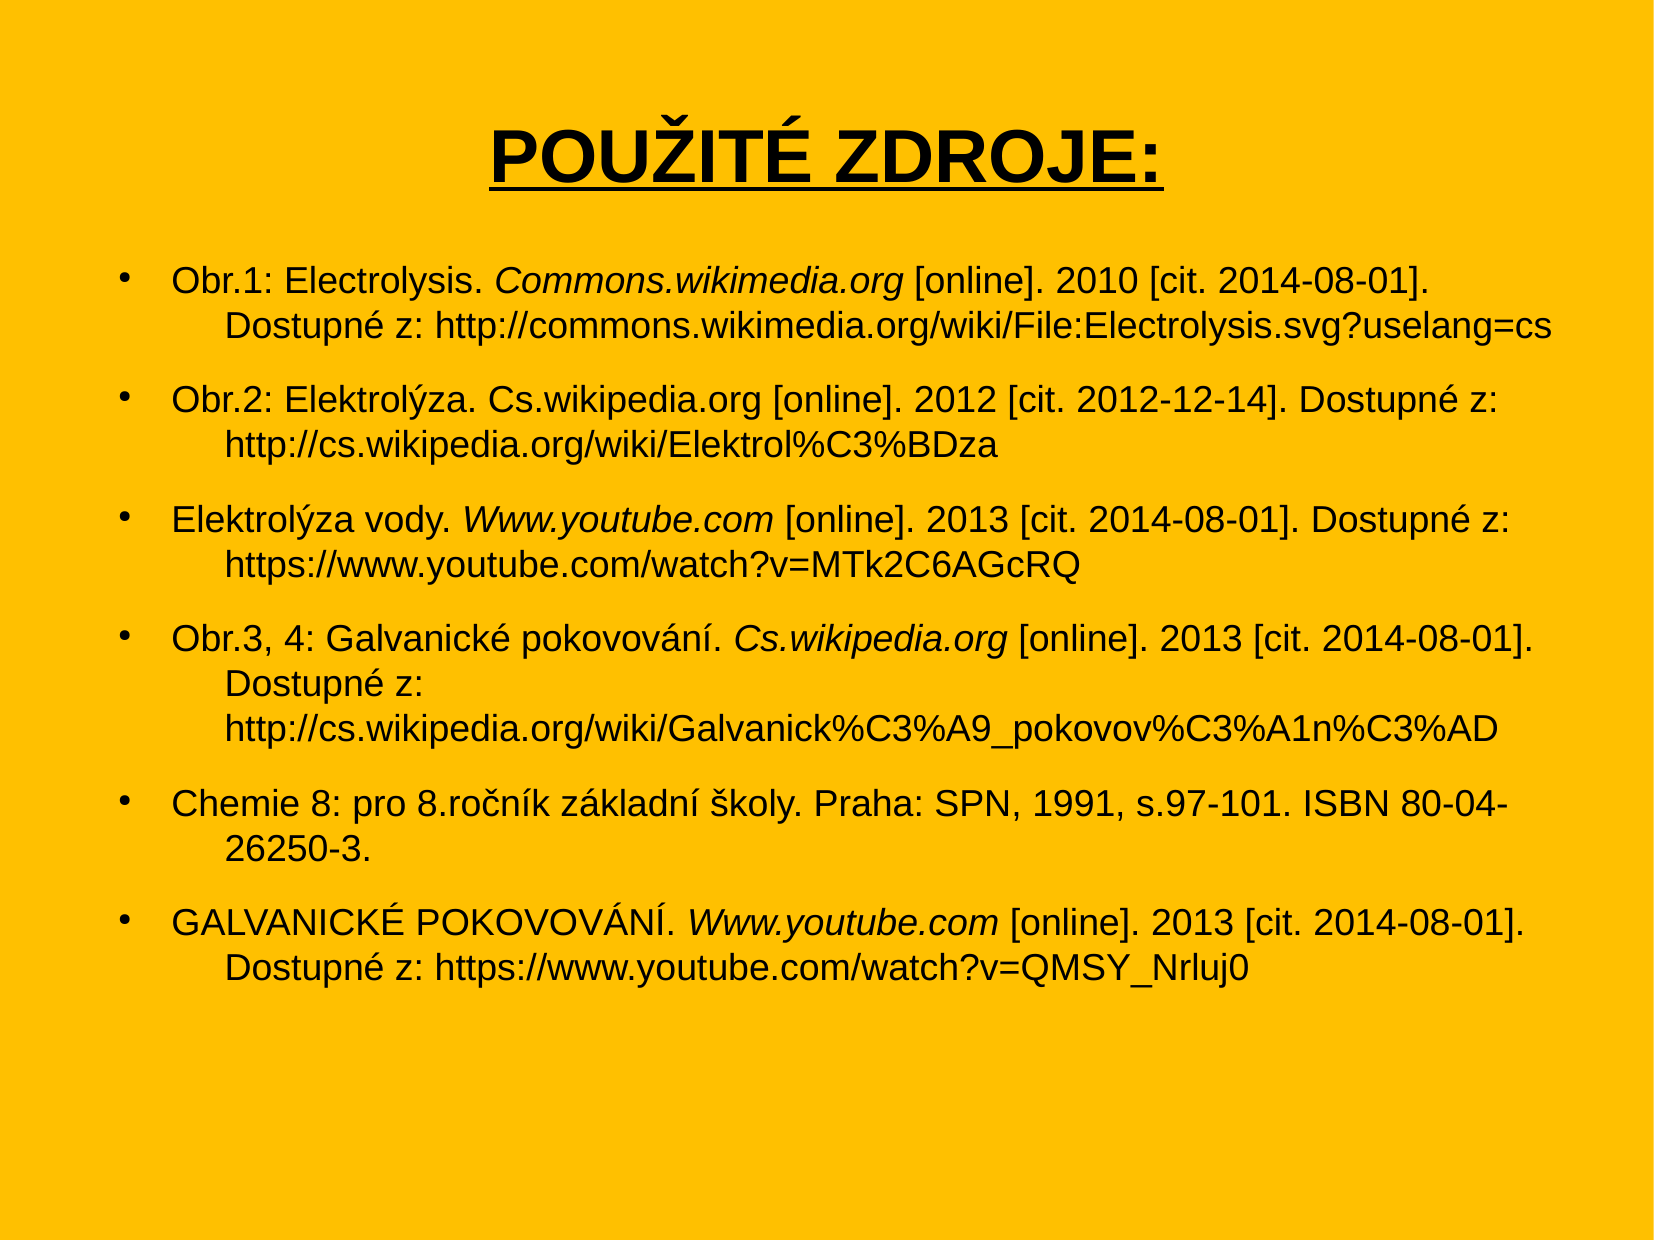

# POUŽITÉ ZDROJE:
Obr.1: Electrolysis. Commons.wikimedia.org [online]. 2010 [cit. 2014-08-01]. Dostupné z: http://commons.wikimedia.org/wiki/File:Electrolysis.svg?uselang=cs
Obr.2: Elektrolýza. Cs.wikipedia.org [online]. 2012 [cit. 2012-12-14]. Dostupné z: http://cs.wikipedia.org/wiki/Elektrol%C3%BDza
Elektrolýza vody. Www.youtube.com [online]. 2013 [cit. 2014-08-01]. Dostupné z: https://www.youtube.com/watch?v=MTk2C6AGcRQ
Obr.3, 4: Galvanické pokovování. Cs.wikipedia.org [online]. 2013 [cit. 2014-08-01]. Dostupné z: http://cs.wikipedia.org/wiki/Galvanick%C3%A9_pokovov%C3%A1n%C3%AD
Chemie 8: pro 8.ročník základní školy. Praha: SPN, 1991, s.97-101. ISBN 80-04-26250-3.
GALVANICKÉ POKOVOVÁNÍ. Www.youtube.com [online]. 2013 [cit. 2014-08-01]. Dostupné z: https://www.youtube.com/watch?v=QMSY_Nrluj0